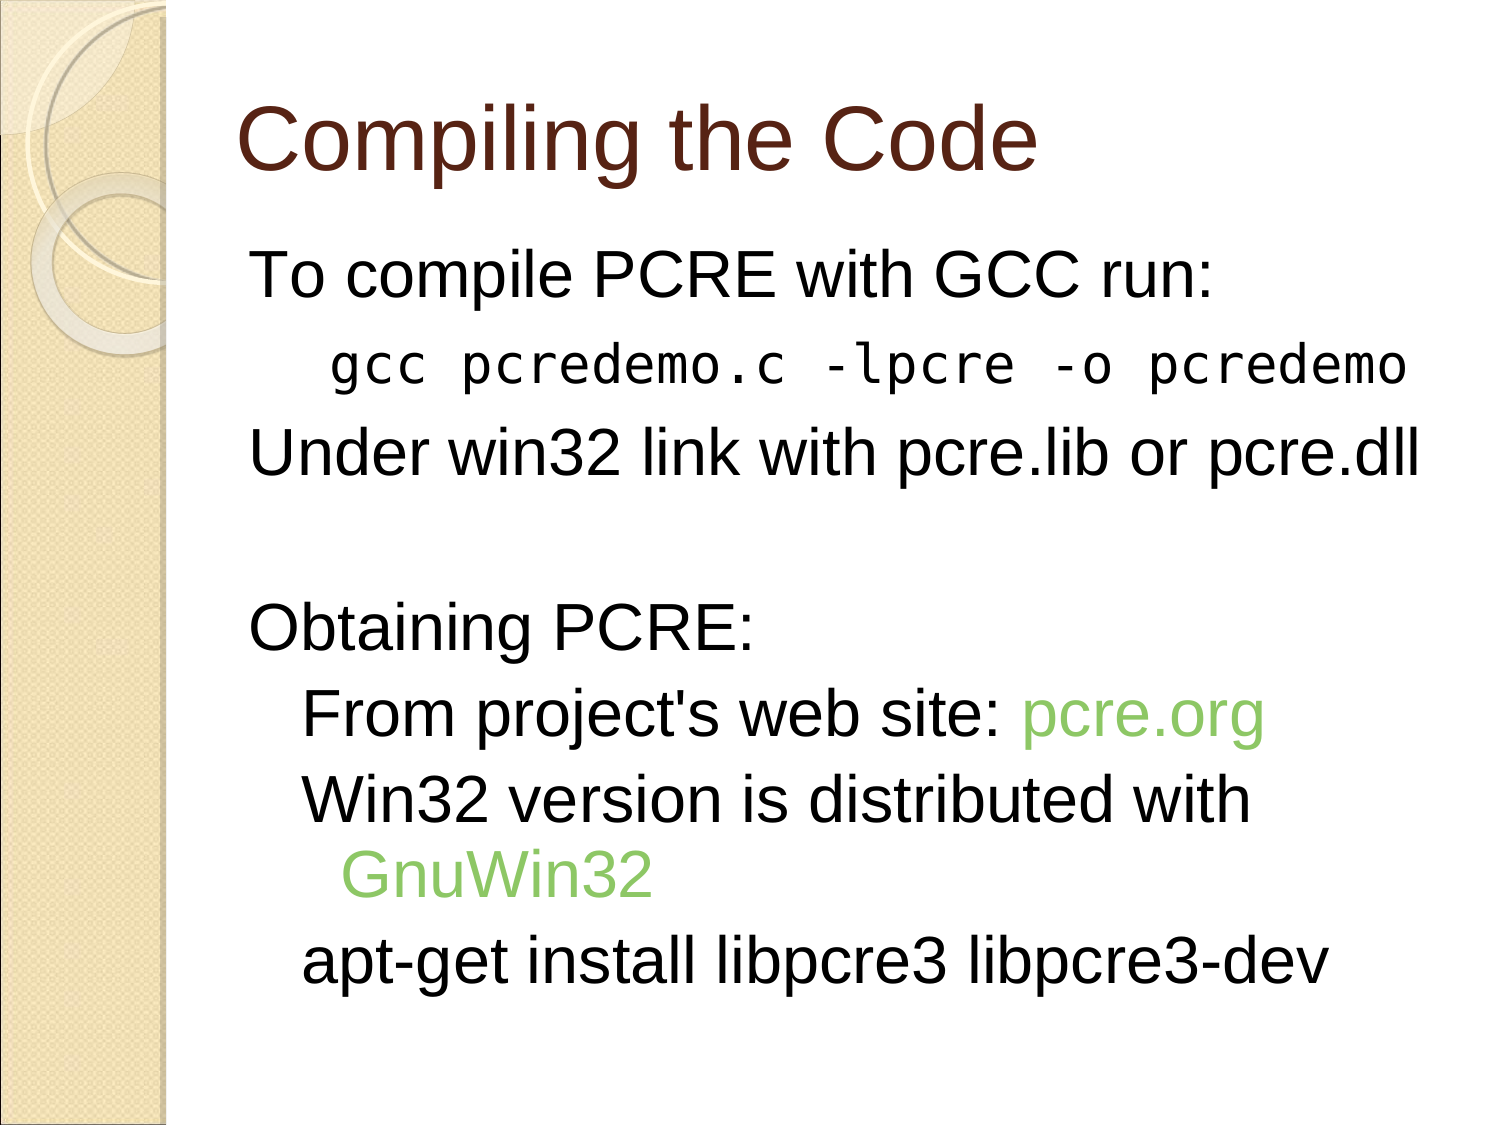

# Compiling the Code
To compile PCRE with GCC run:
 gcc pcredemo.c -lpcre -o pcredemo
Under win32 link with pcre.lib or pcre.dll
Obtaining PCRE:
From project's web site: pcre.org
Win32 version is distributed with GnuWin32
apt-get install libpcre3 libpcre3-dev